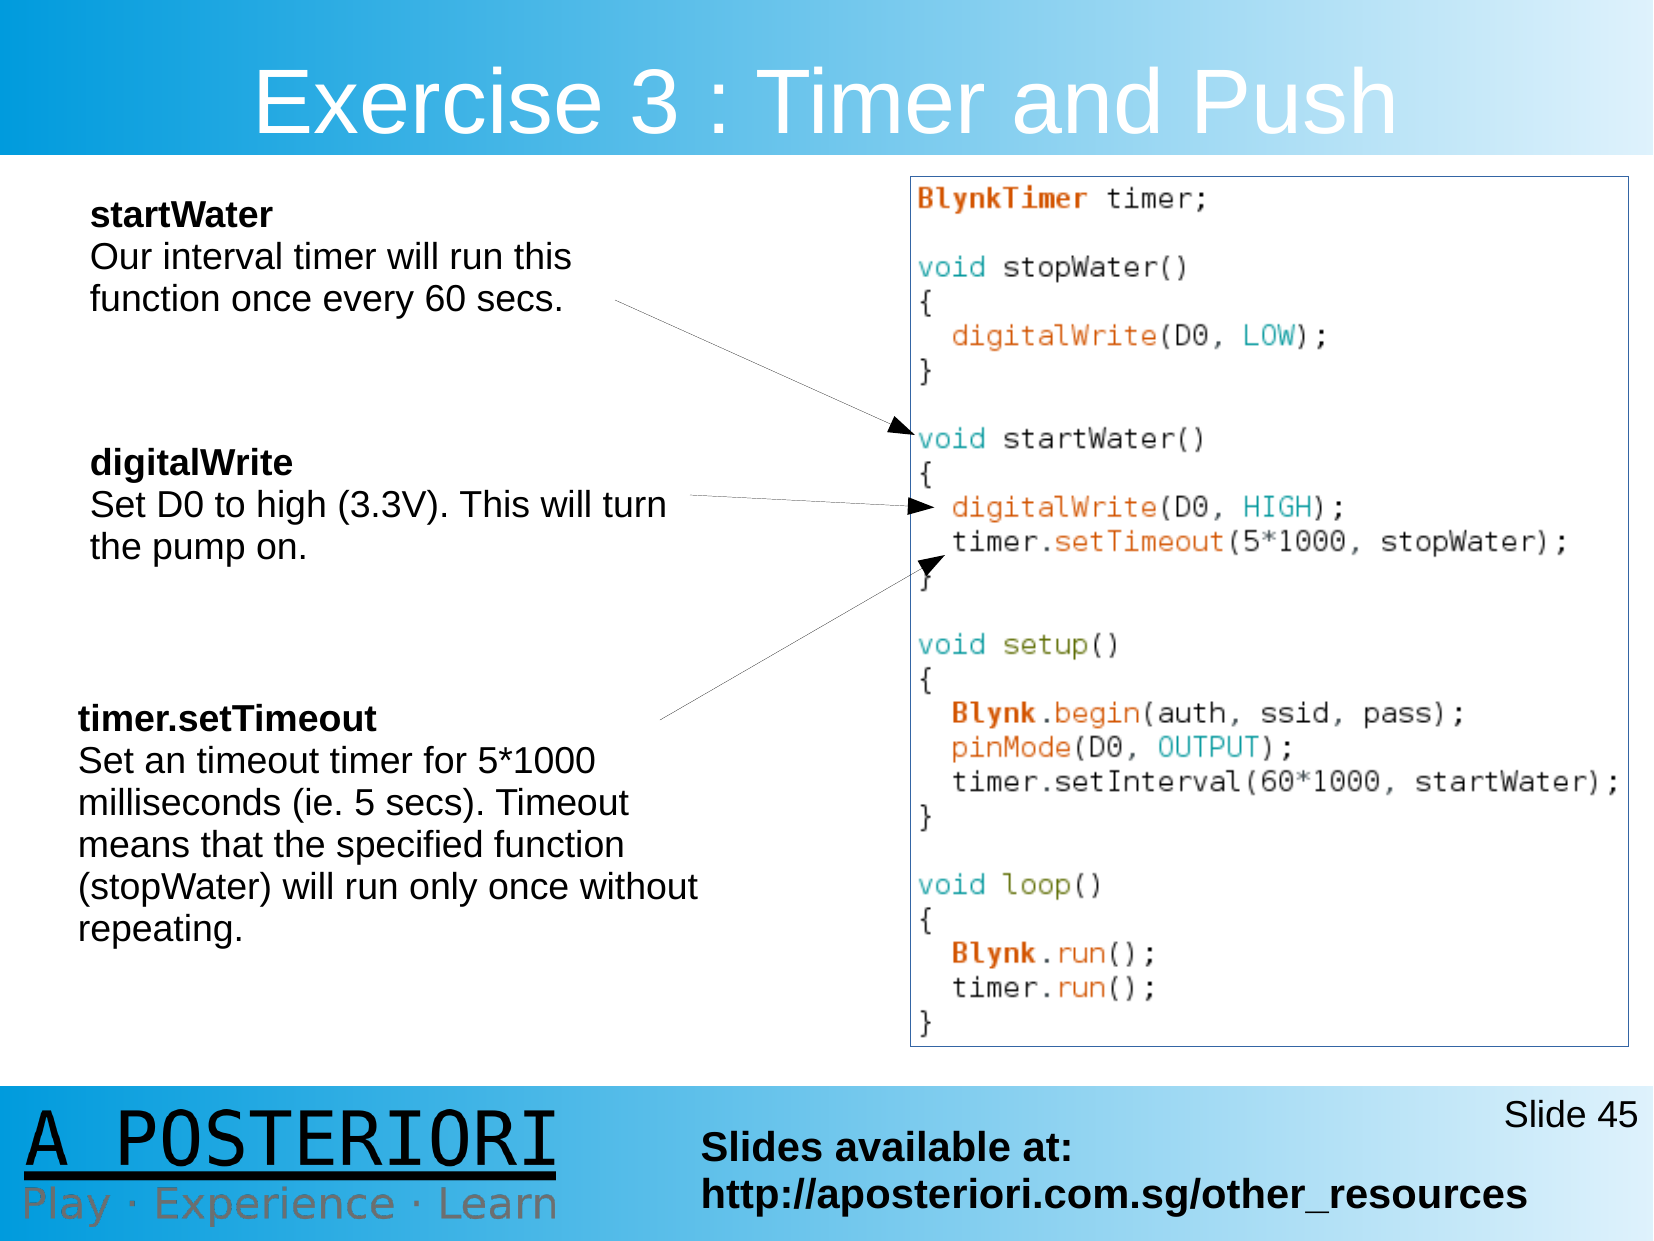

# Exercise 3 : Timer and Push
startWater
Our interval timer will run this function once every 60 secs.
digitalWrite
Set D0 to high (3.3V). This will turn the pump on.
timer.setTimeout
Set an timeout timer for 5*1000 milliseconds (ie. 5 secs). Timeout means that the specified function (stopWater) will run only once without repeating.